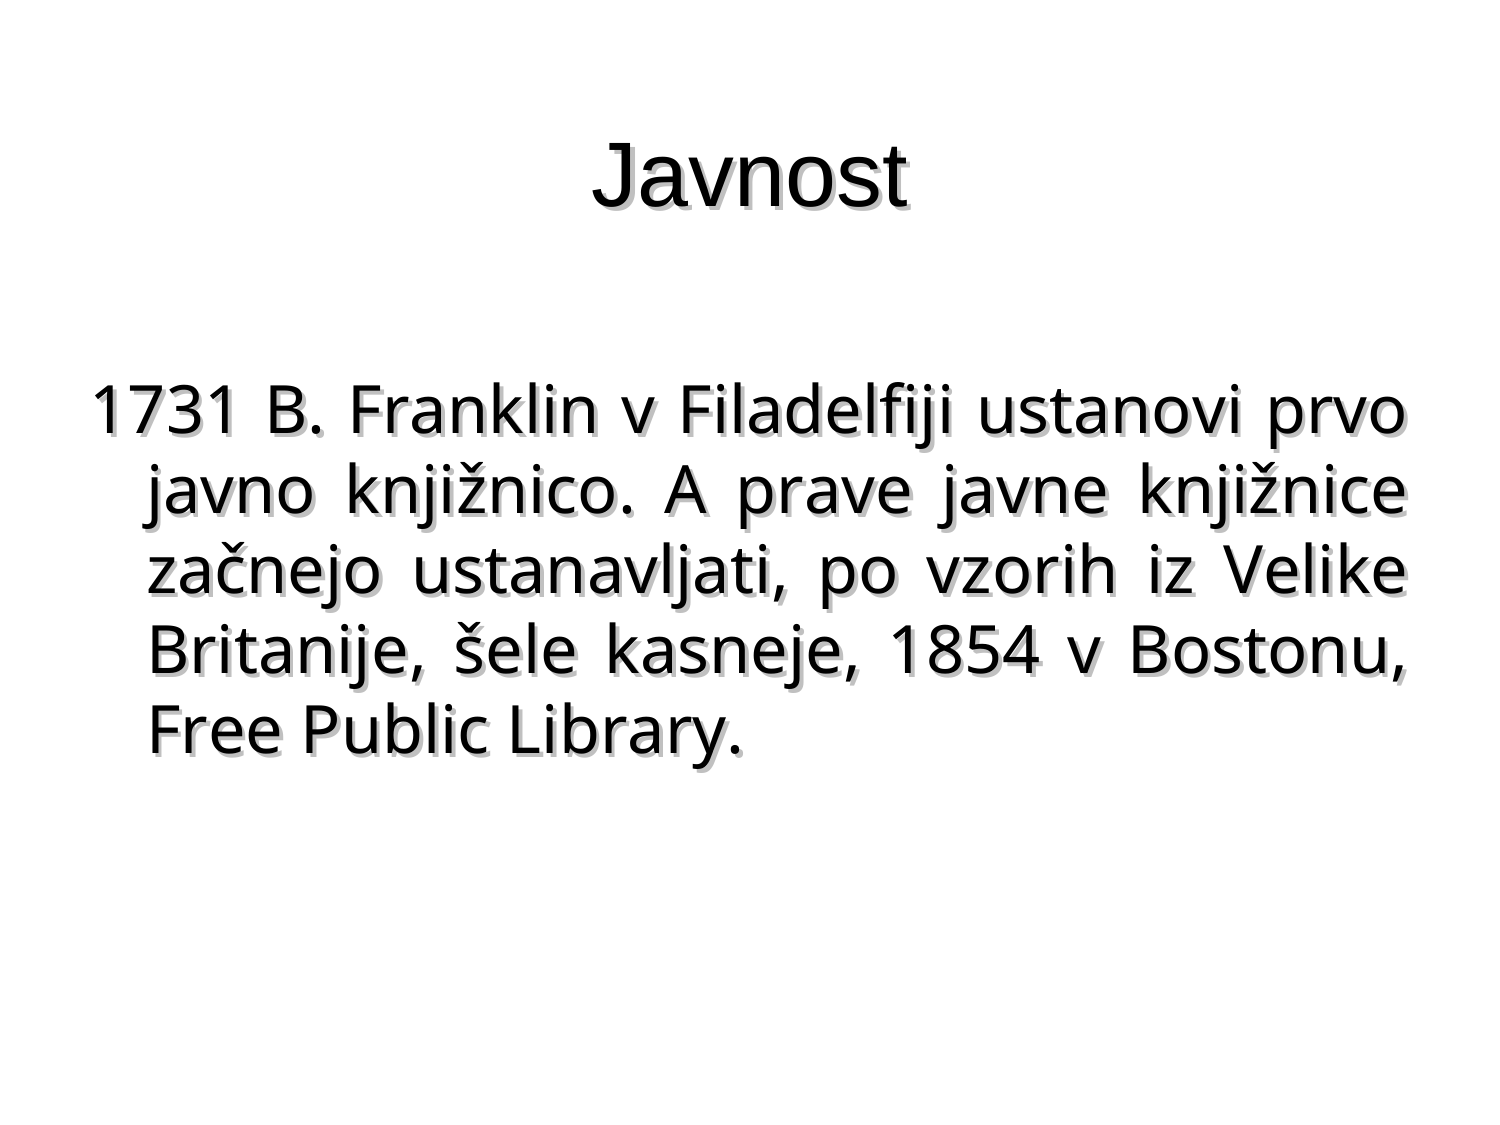

# Javnost
1731 B. Franklin v Filadelfiji ustanovi prvo javno knjižnico. A prave javne knjižnice začnejo ustanavljati, po vzorih iz Velike Britanije, šele kasneje, 1854 v Bostonu, Free Public Library.
14
Oddelek za bibliotekarstvo, informacijsko znanost in knjigarstvo, Filozofska fakulteta